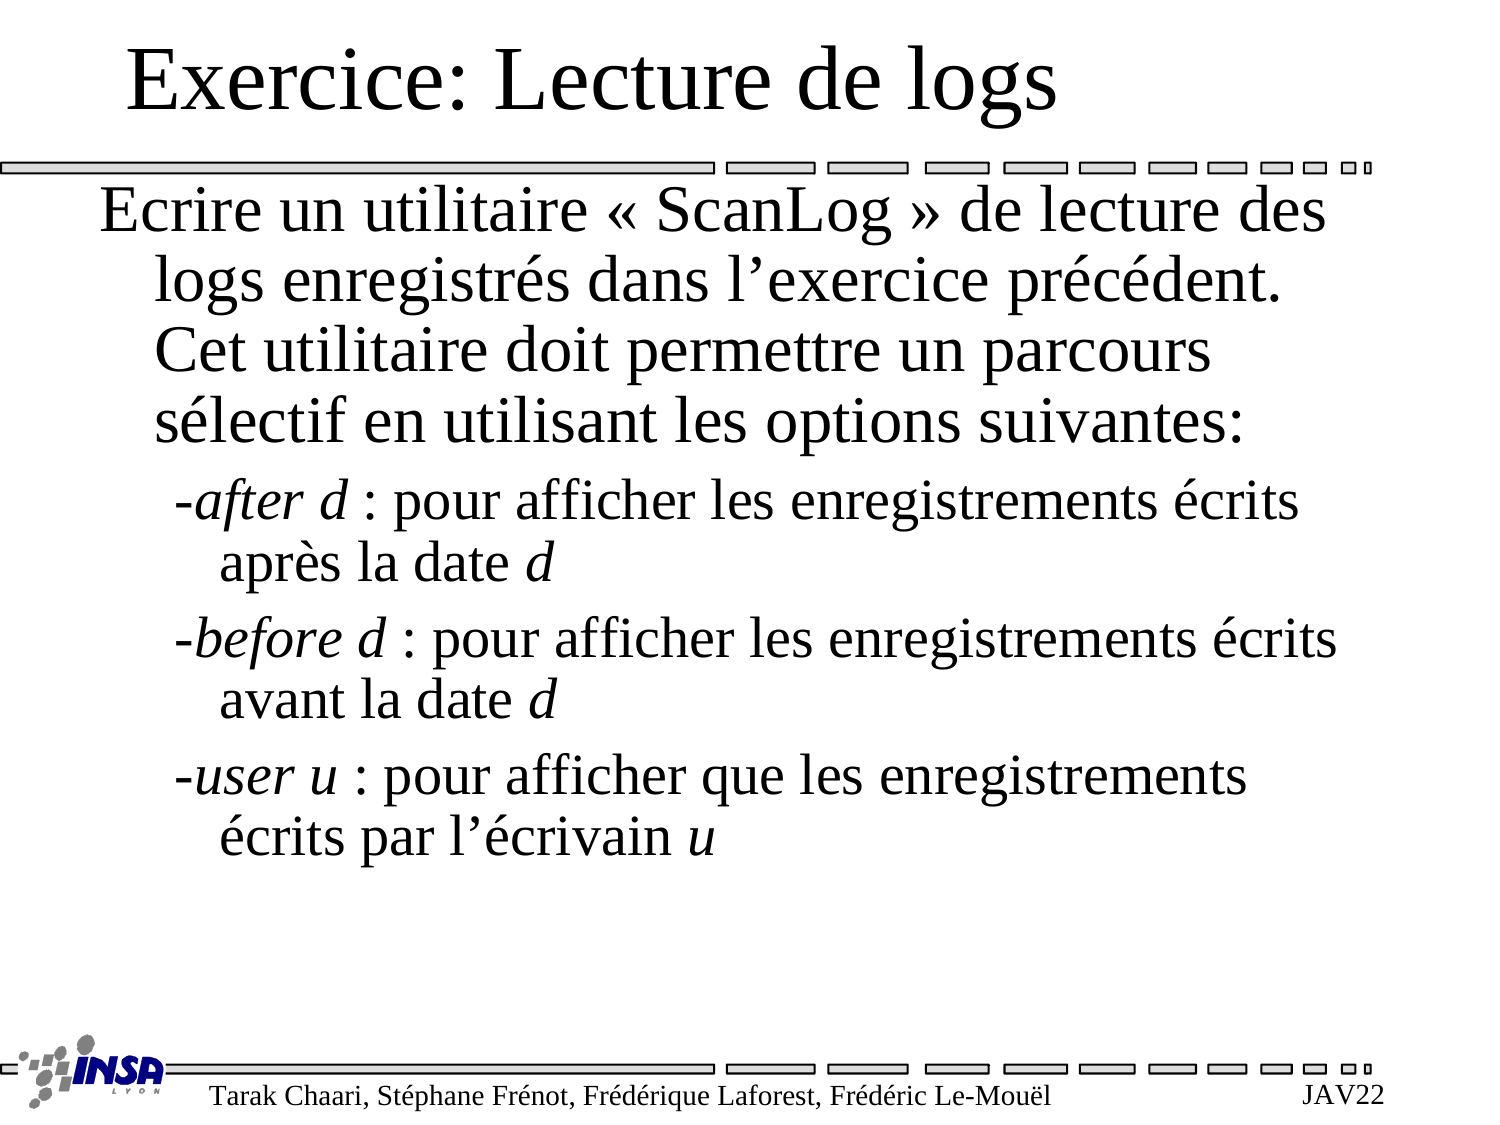

# Exercice: Lecture de logs
Ecrire un utilitaire « ScanLog » de lecture des logs enregistrés dans l’exercice précédent. Cet utilitaire doit permettre un parcours sélectif en utilisant les options suivantes:
-after d : pour afficher les enregistrements écrits après la date d
-before d : pour afficher les enregistrements écrits avant la date d
-user u : pour afficher que les enregistrements écrits par l’écrivain u